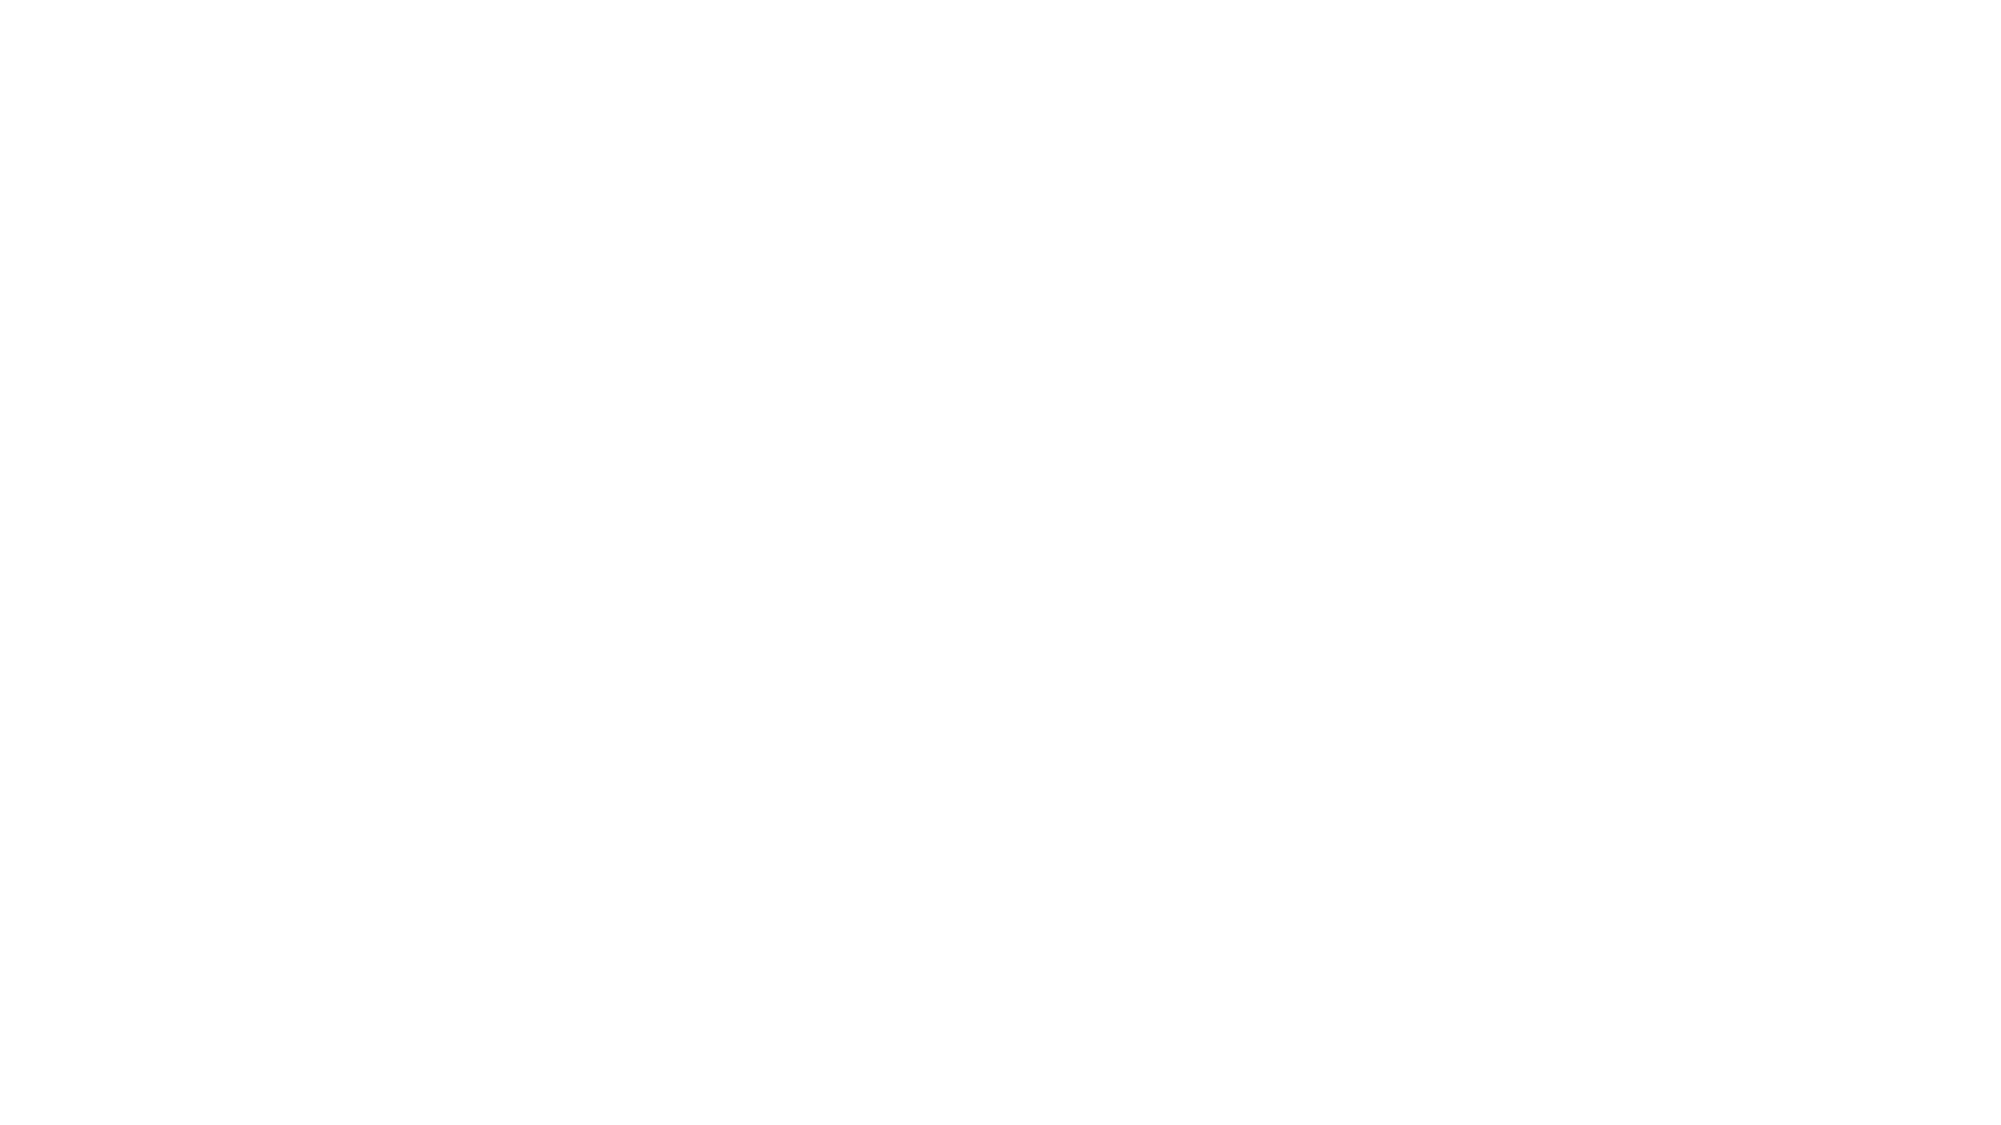

Ιωάννης Γεωργάτης
Υποψήφιος διδάκτωρ
# «Αξιοποίηση της σάρκας του μπλε καβουριού και δημιουργία εδώδιμου προϊόντος»